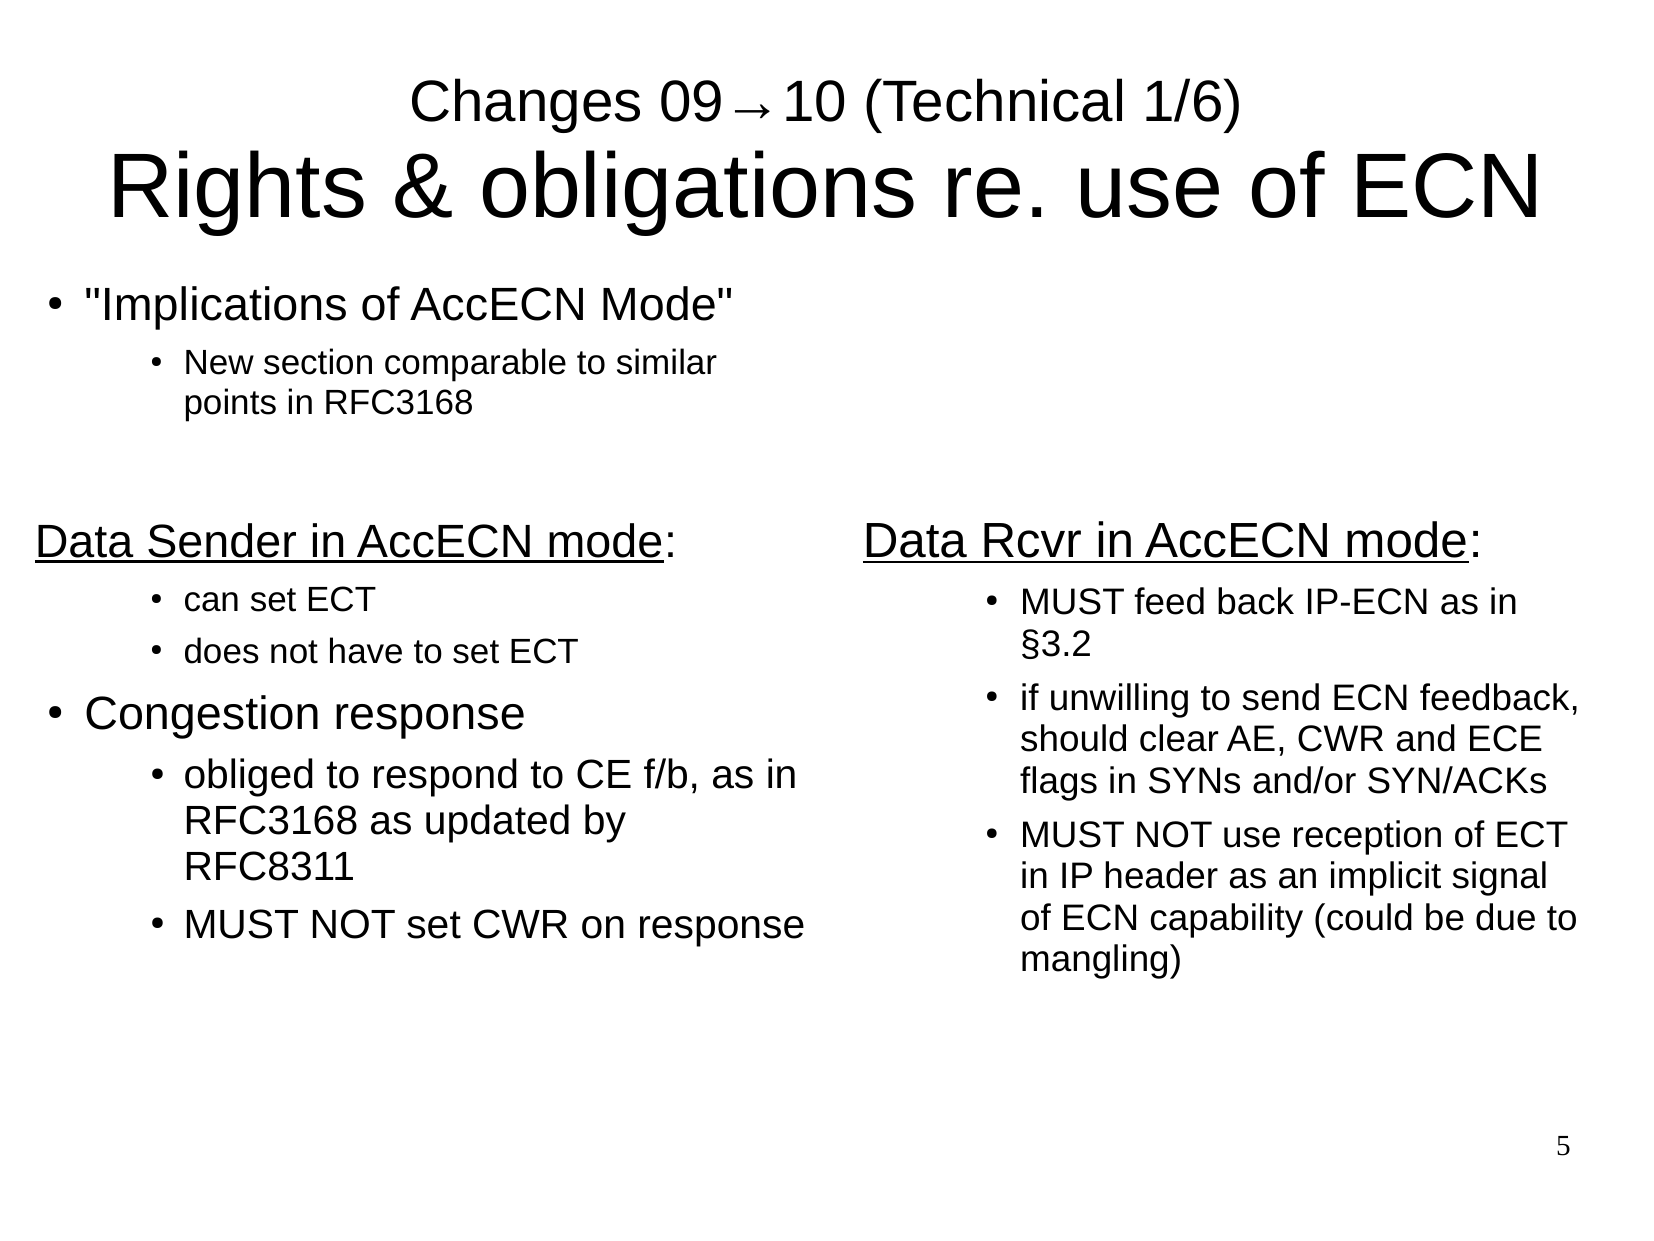

# Changes 09→10 (Technical 1/6) Rights & obligations re. use of ECN
"Implications of AccECN Mode"
New section comparable to similar points in RFC3168
Data Sender in AccECN mode:
can set ECT
does not have to set ECT
Congestion response
obliged to respond to CE f/b, as in RFC3168 as updated by RFC8311
MUST NOT set CWR on response
Data Rcvr in AccECN mode:
MUST feed back IP-ECN as in §3.2
if unwilling to send ECN feedback, should clear AE, CWR and ECE flags in SYNs and/or SYN/ACKs
MUST NOT use reception of ECT in IP header as an implicit signal of ECN capability (could be due to mangling)
5